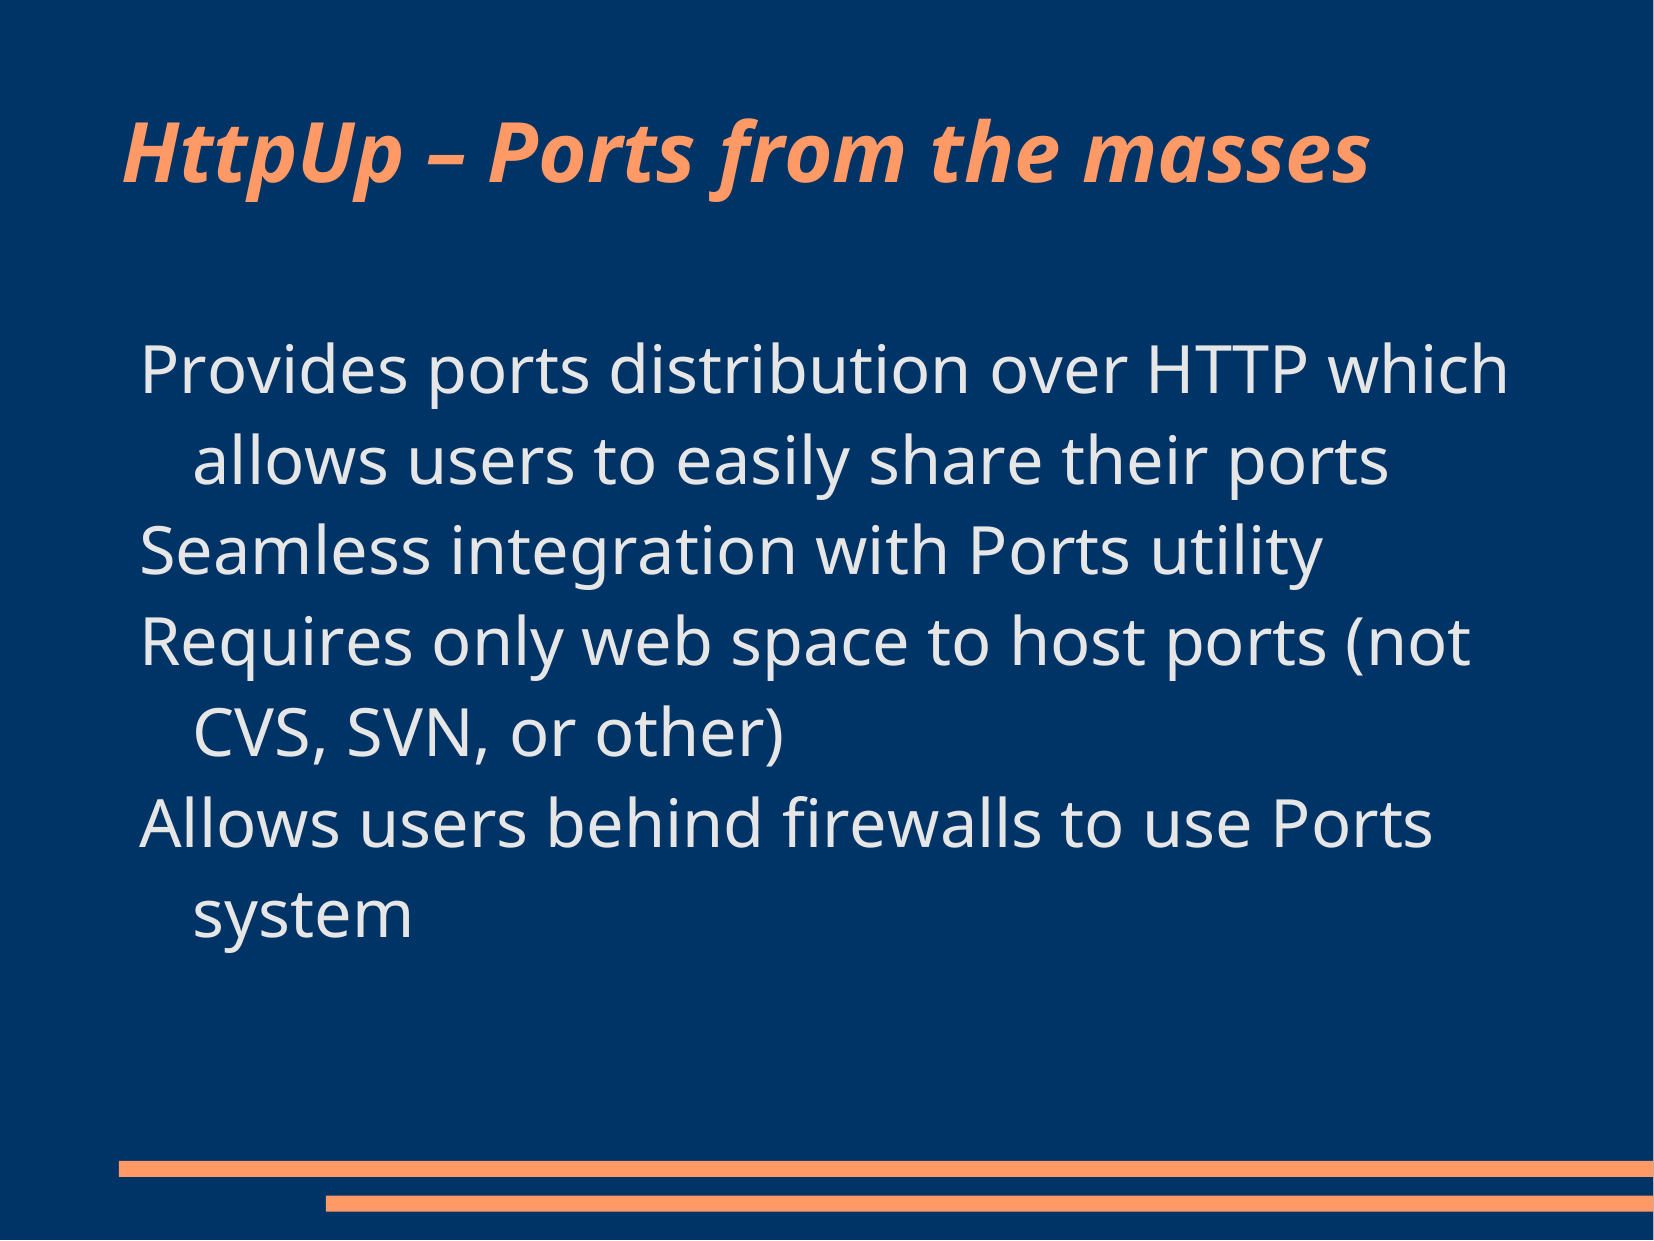

# HttpUp – Ports from the masses
Provides ports distribution over HTTP which allows users to easily share their ports
Seamless integration with Ports utility
Requires only web space to host ports (not CVS, SVN, or other)
Allows users behind firewalls to use Ports system